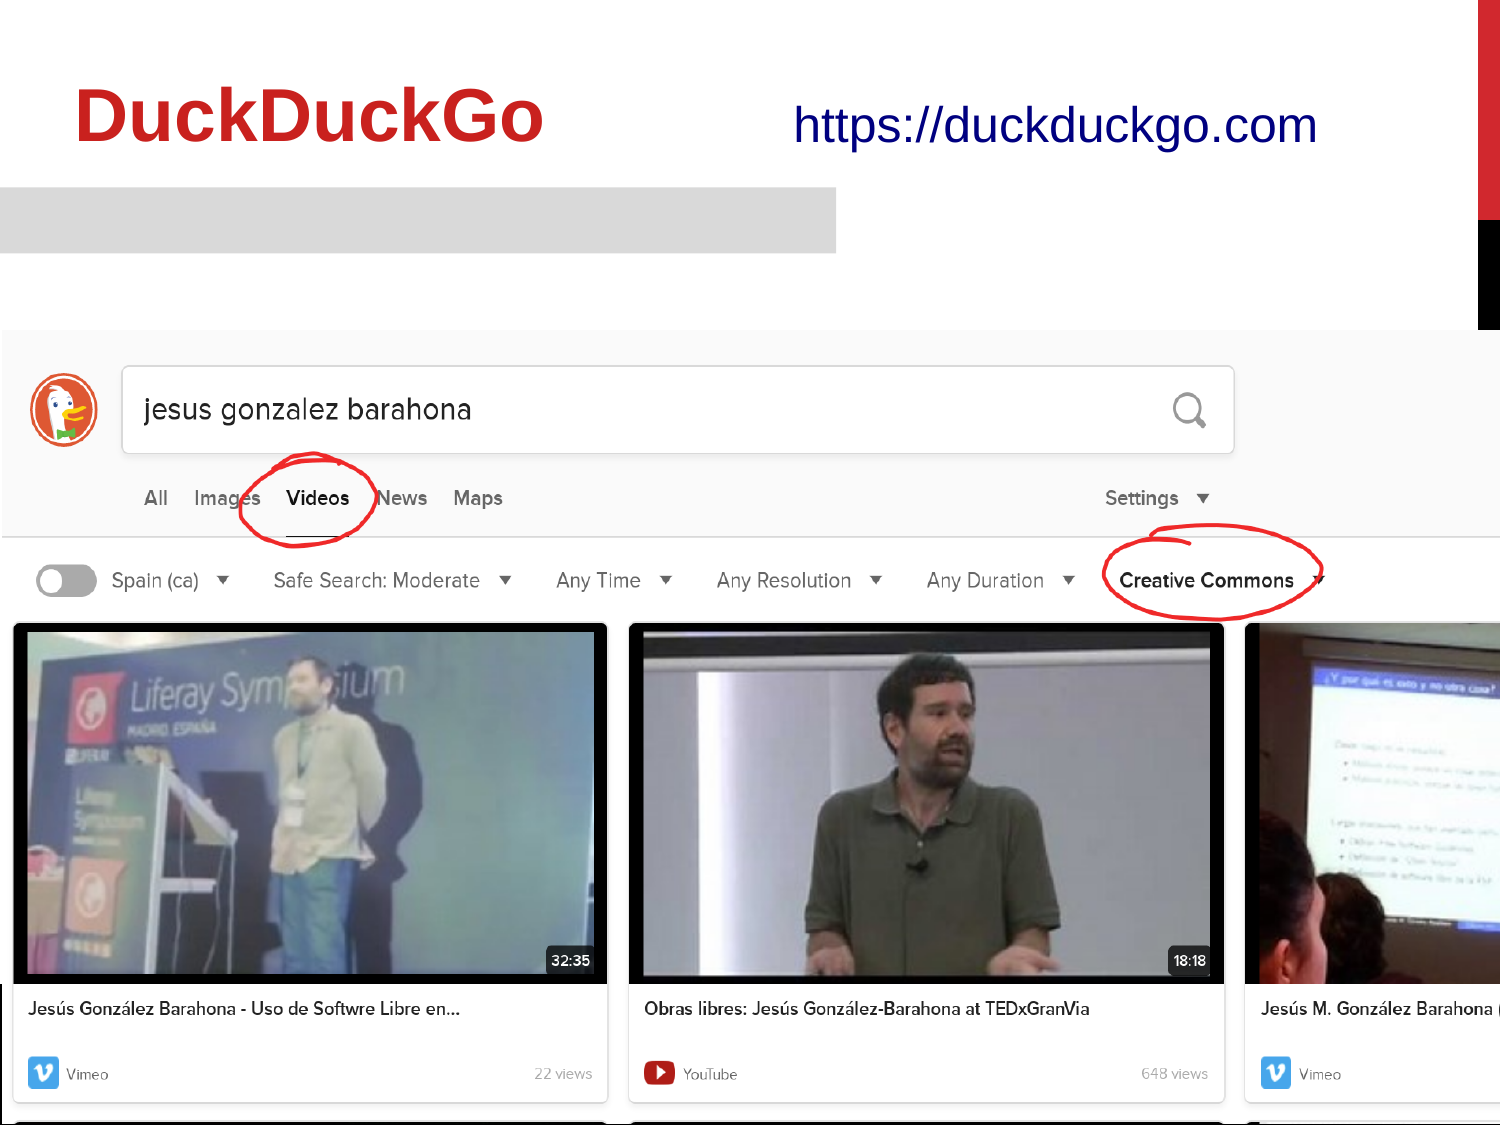

#
DuckDuckGo
https://duckduckgo.com
Oficina de Conocimiento y Cultura Libres
https://urjc.es/ofilibre